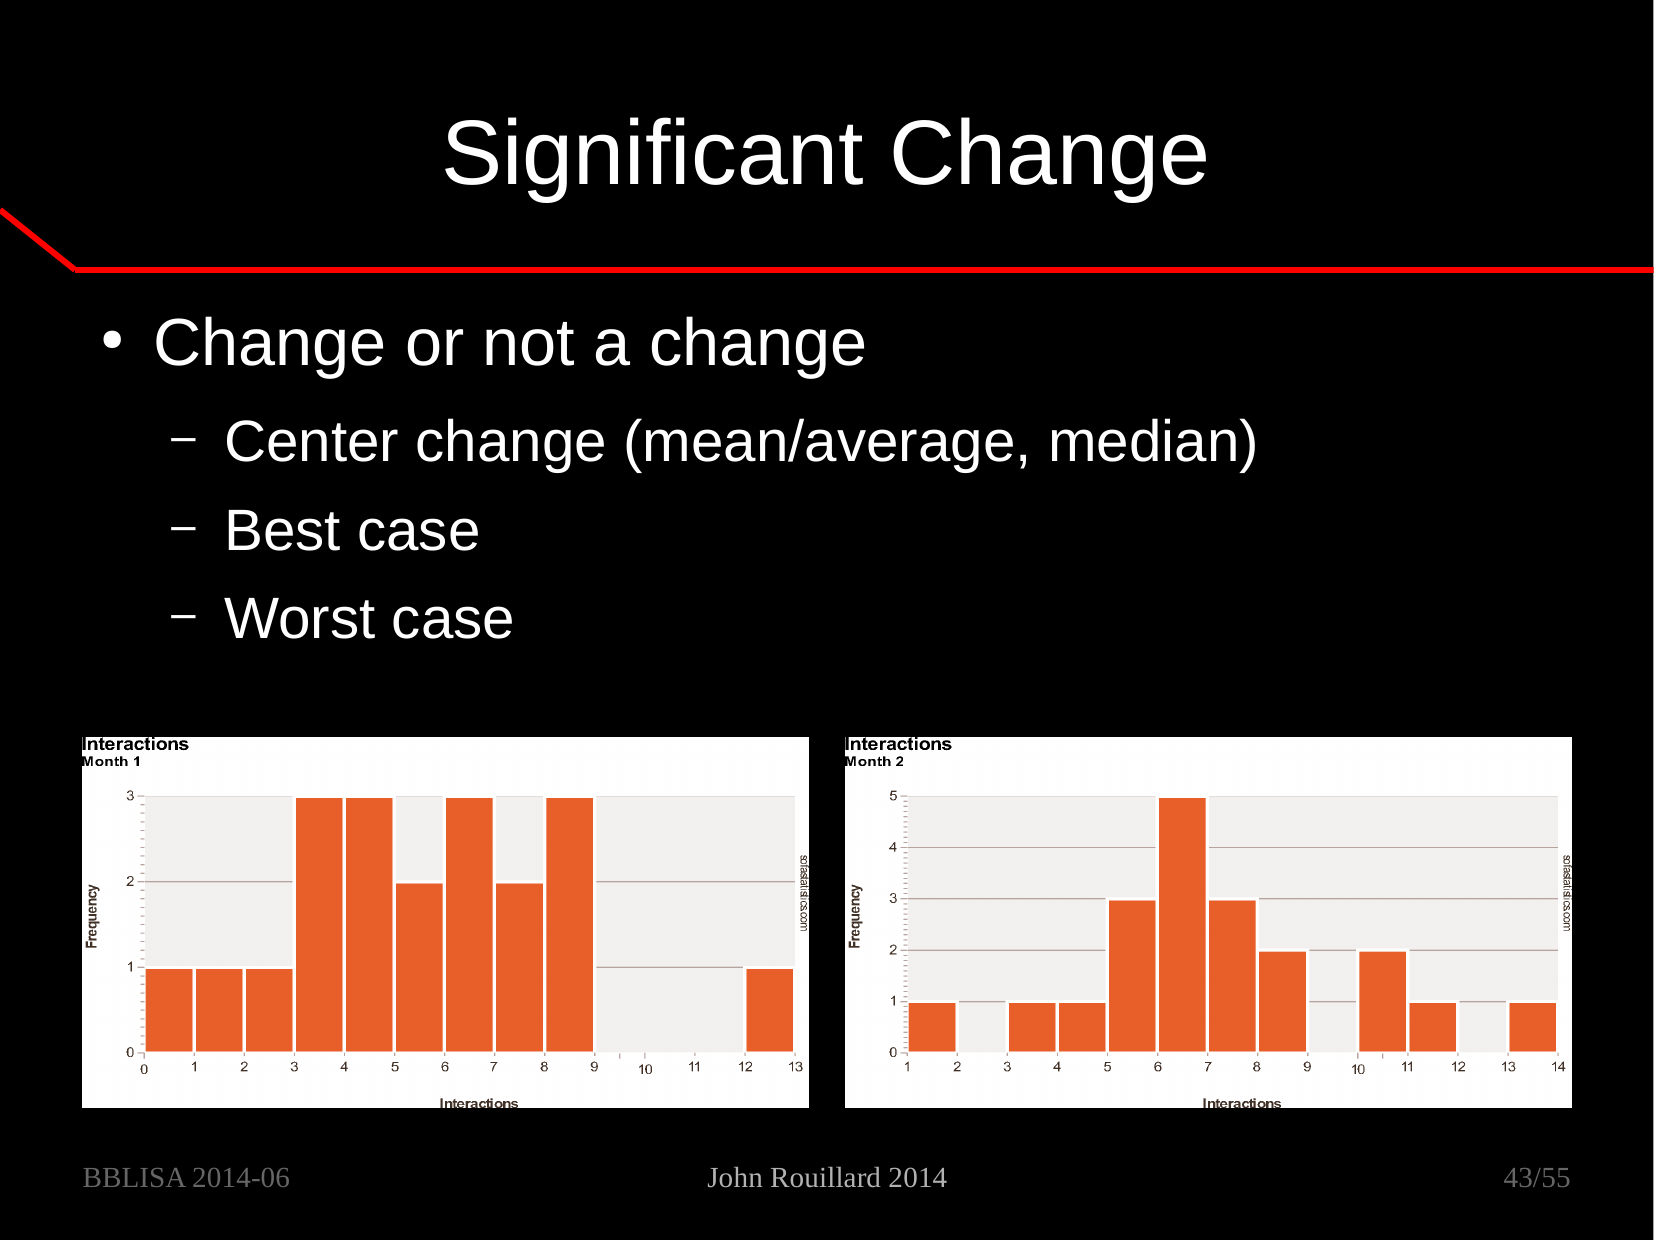

# Significant Change
Change or not a change
Center change (mean/average, median)
Best case
Worst case
BBLISA 2014-06
John Rouillard 2014
43